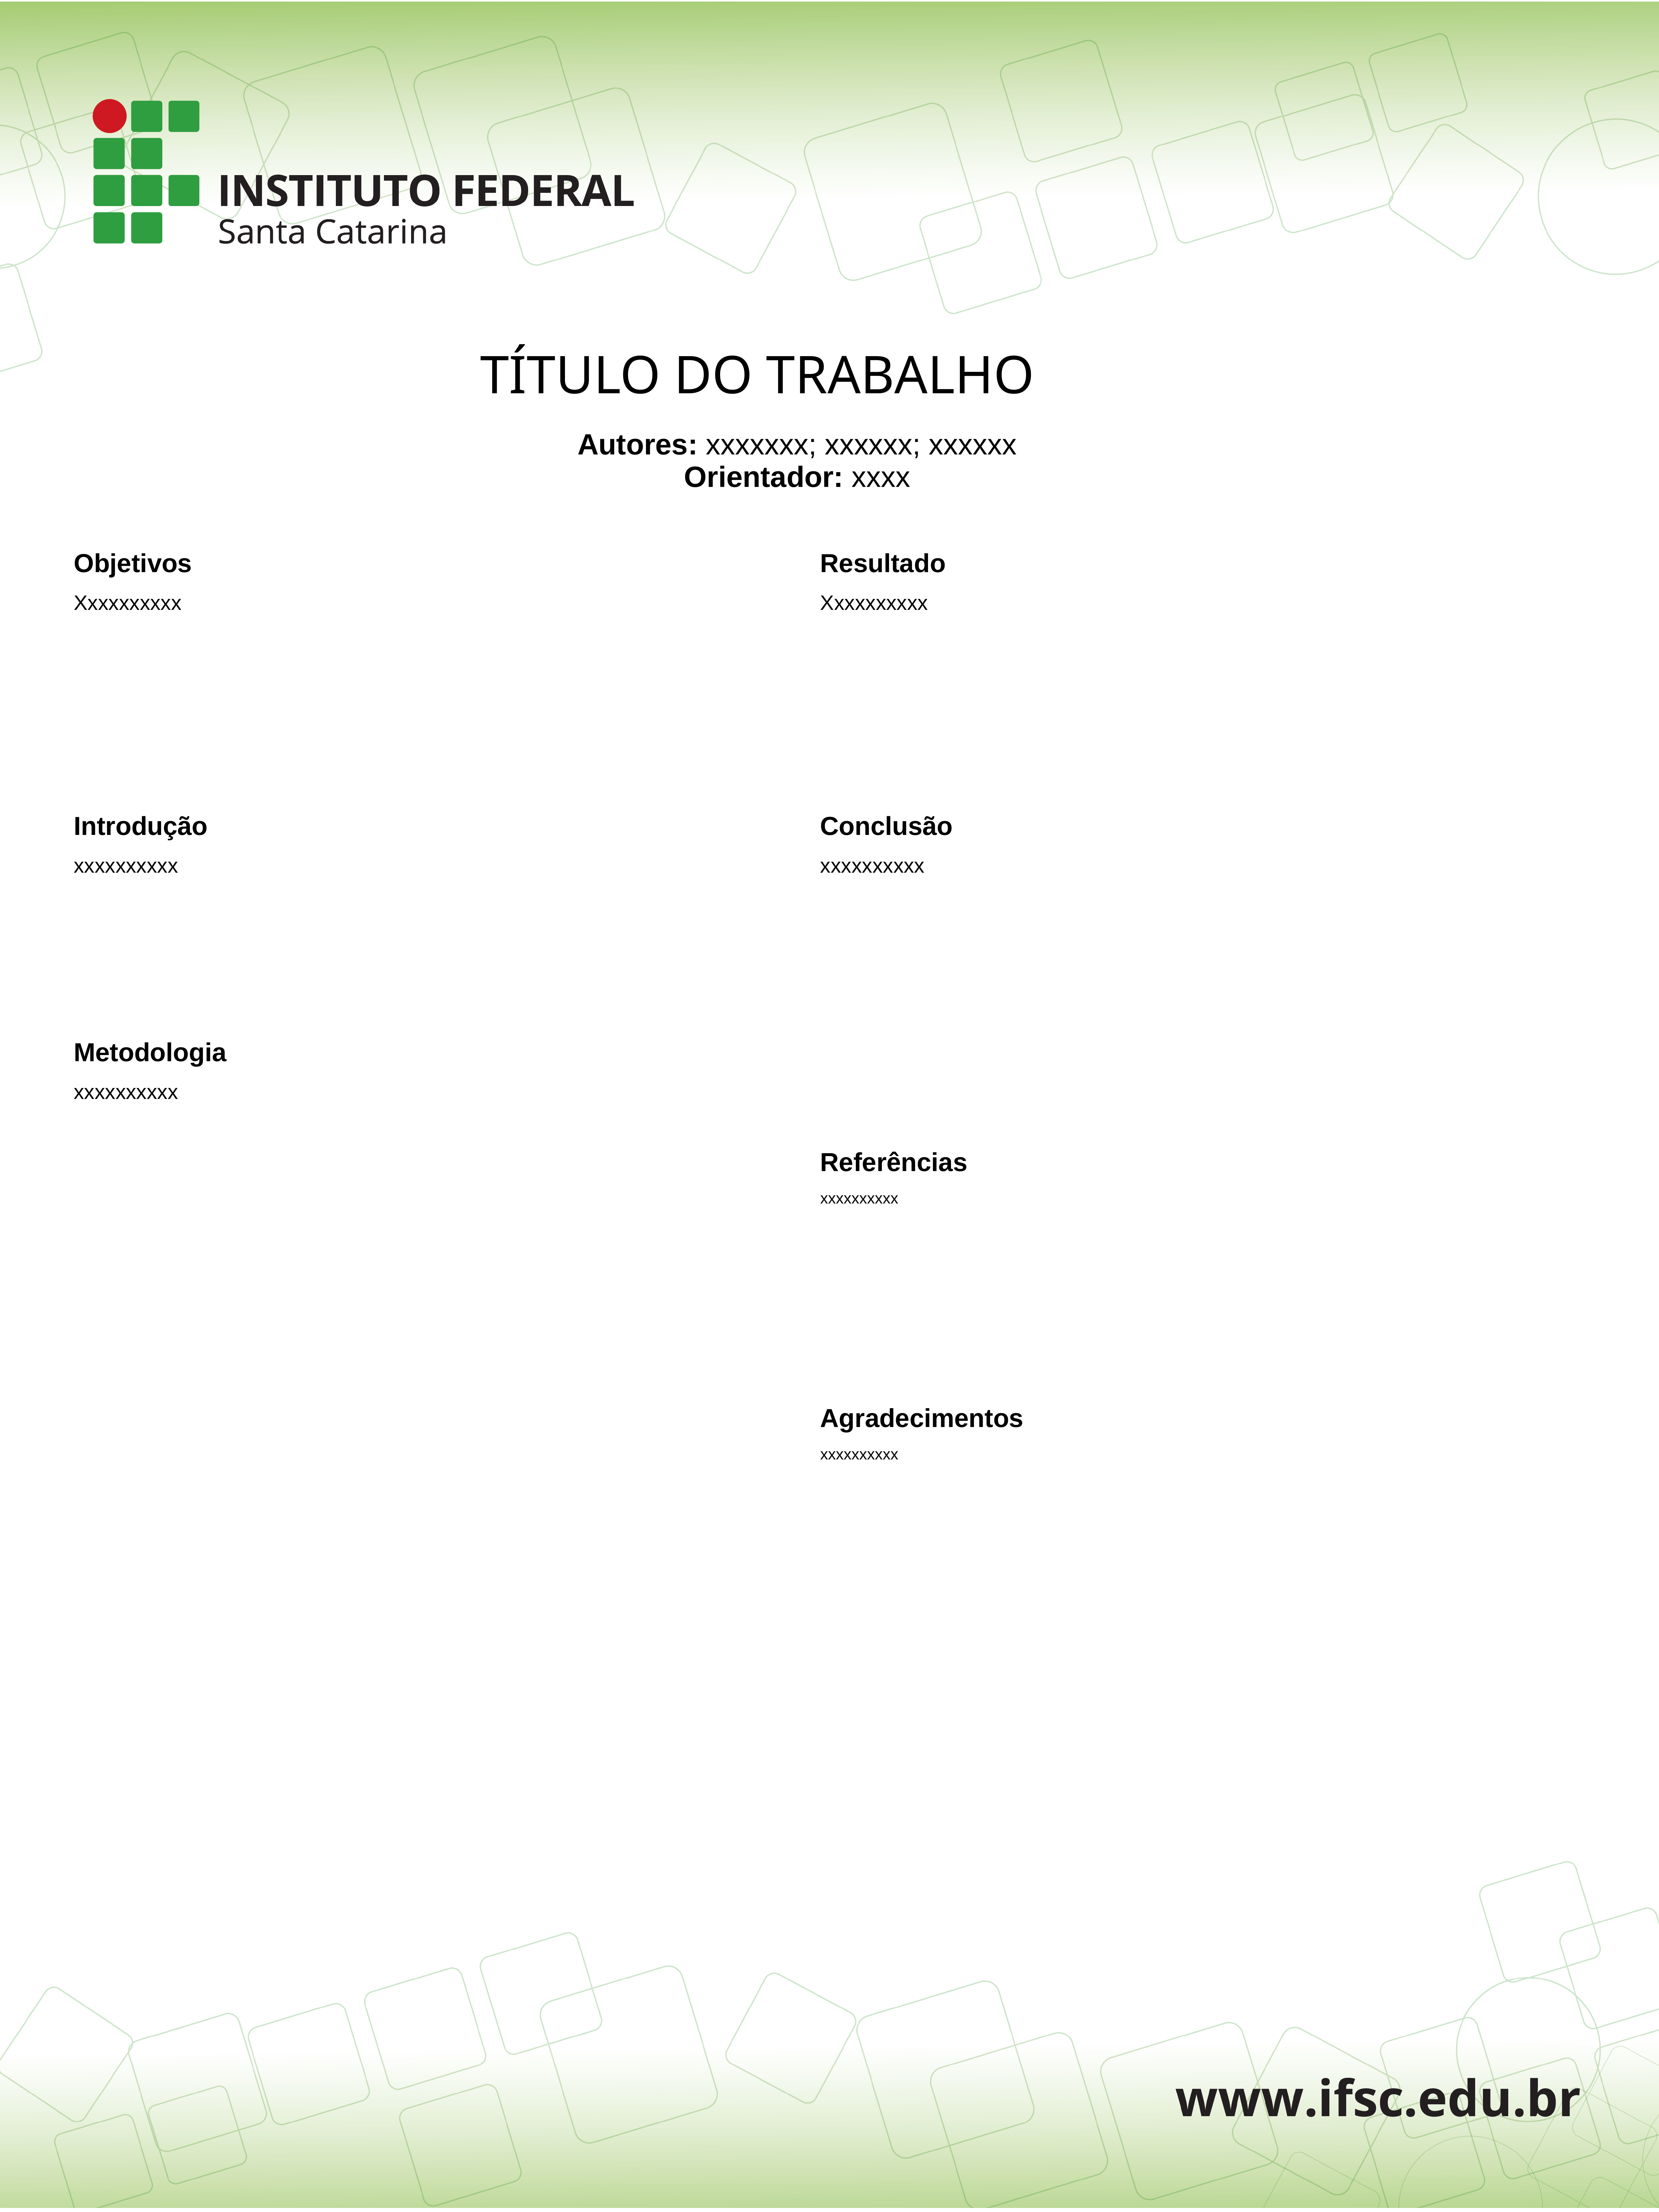

TÍTULO DO TRABALHO
Autores: xxxxxxx; xxxxxx; xxxxxx
Orientador: xxxx
Objetivos
Xxxxxxxxxx
Introdução
xxxxxxxxxx
Metodologia
xxxxxxxxxx
Resultado
Xxxxxxxxxx
Conclusão
xxxxxxxxxx
Referências
xxxxxxxxxx
Agradecimentos
xxxxxxxxxx